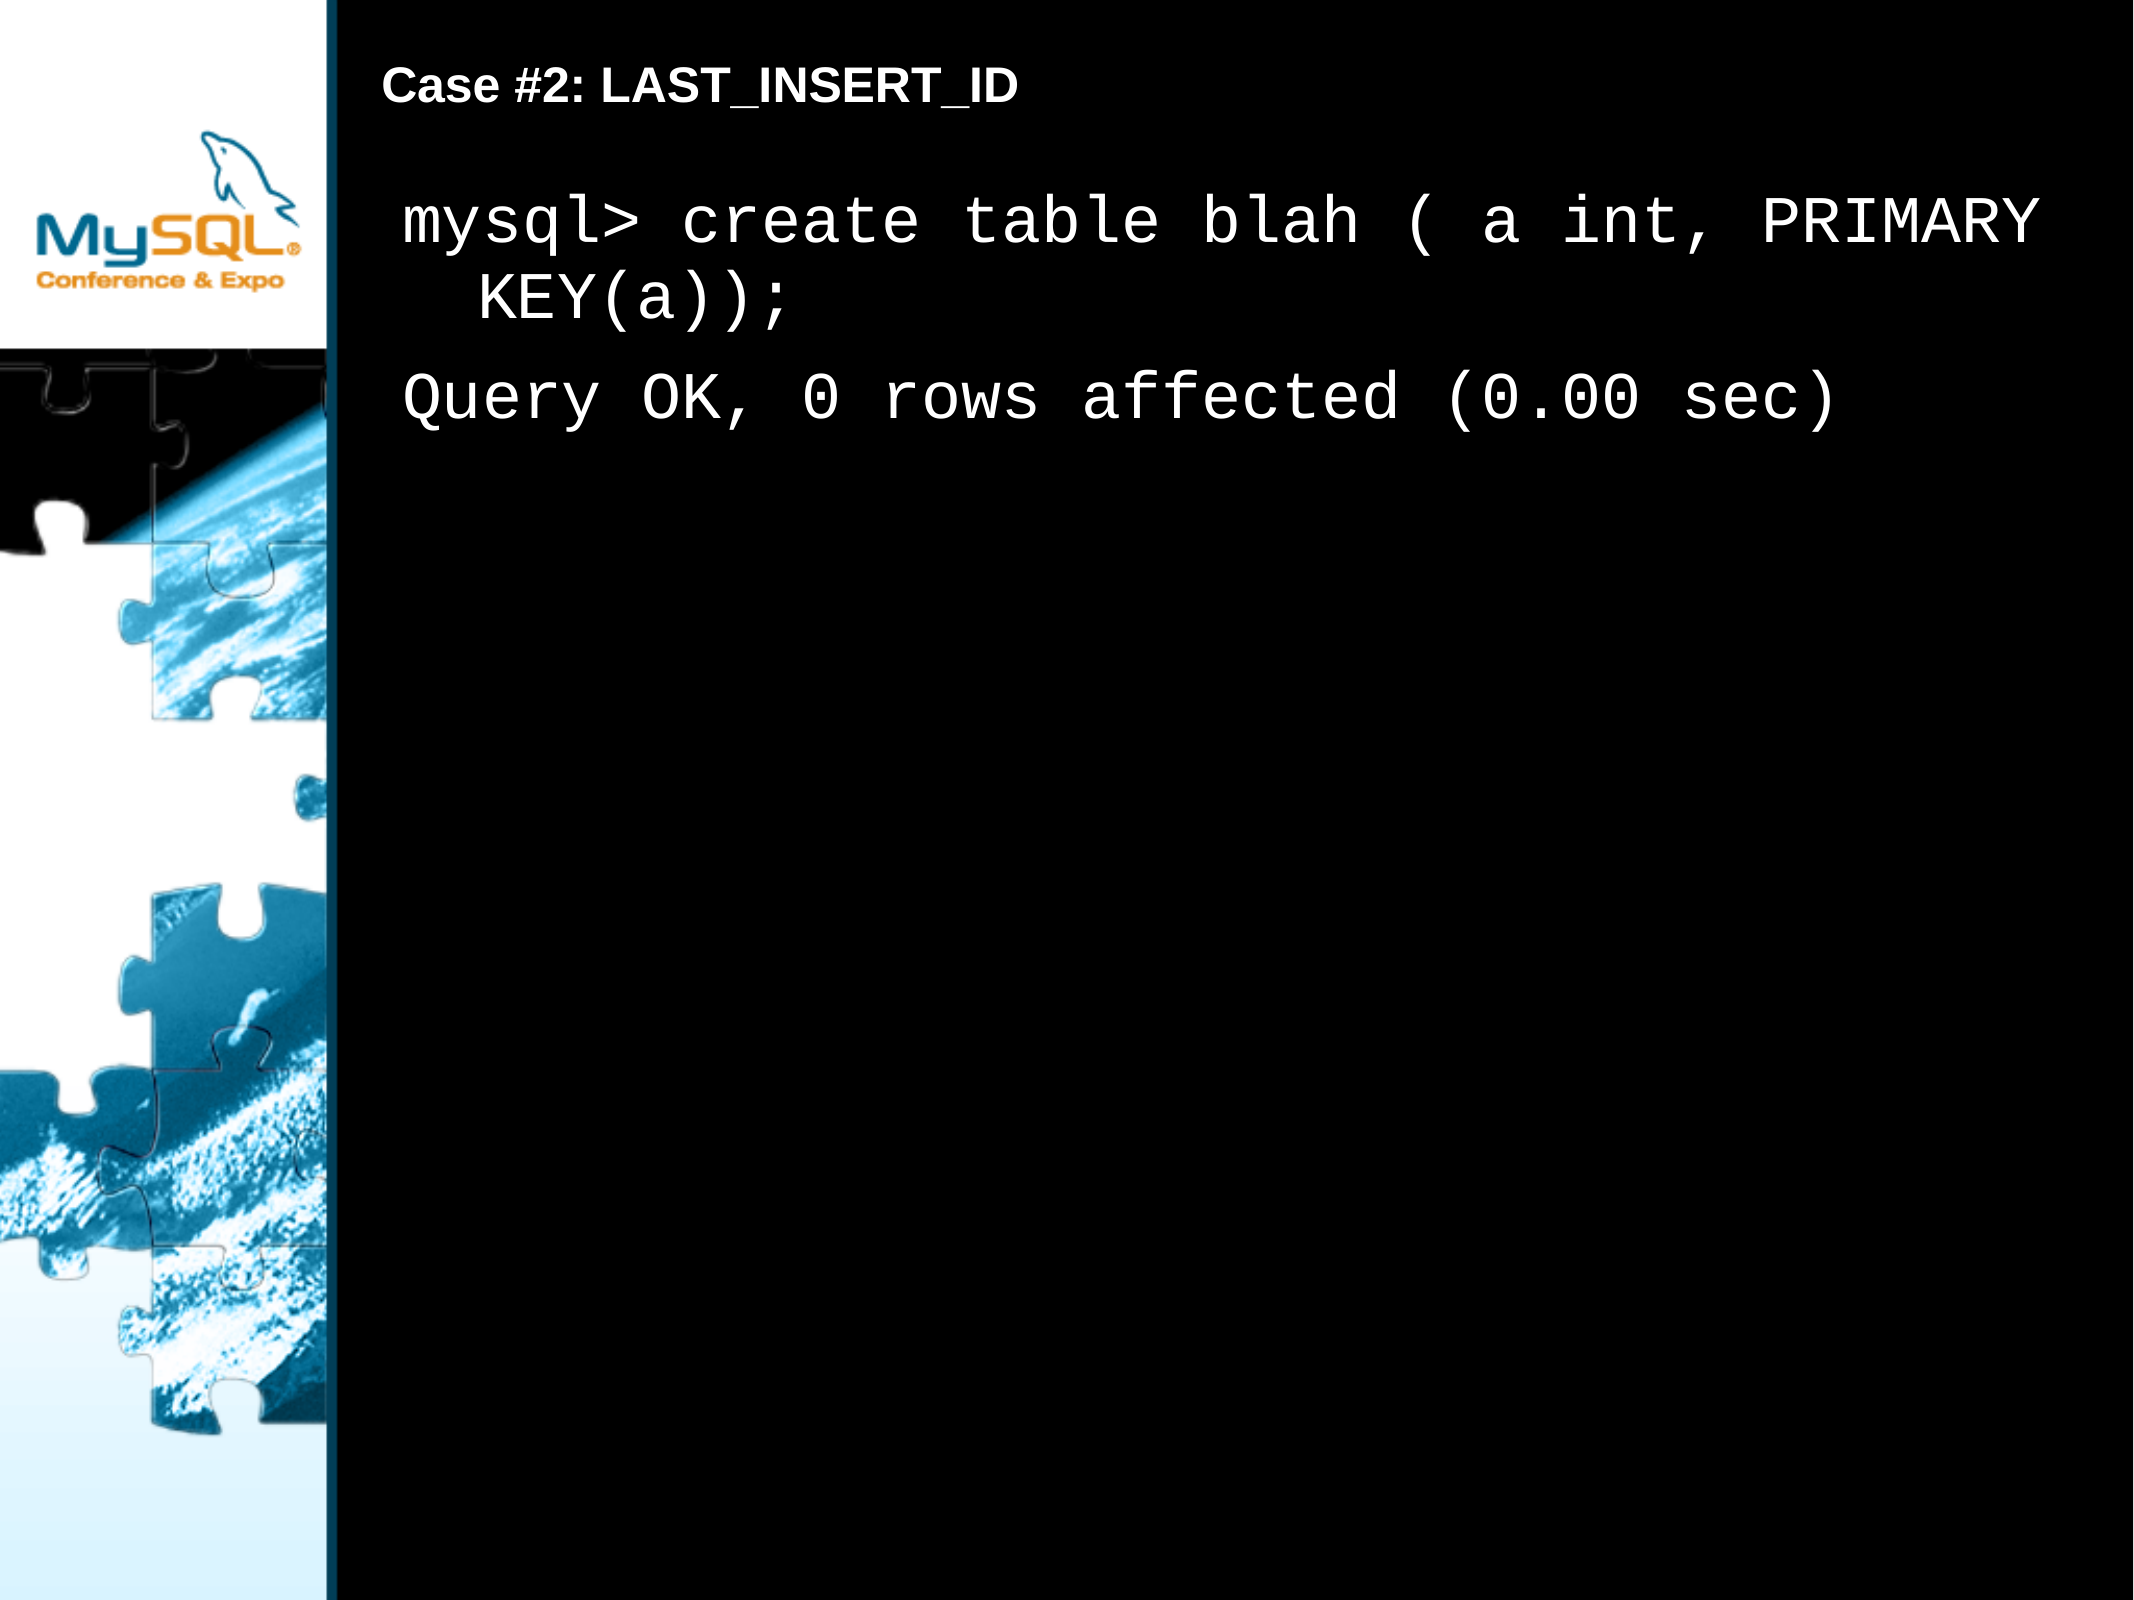

# Case #2: LAST_INSERT_ID
mysql> create table blah ( a int, PRIMARY KEY(a));
Query OK, 0 rows affected (0.00 sec)